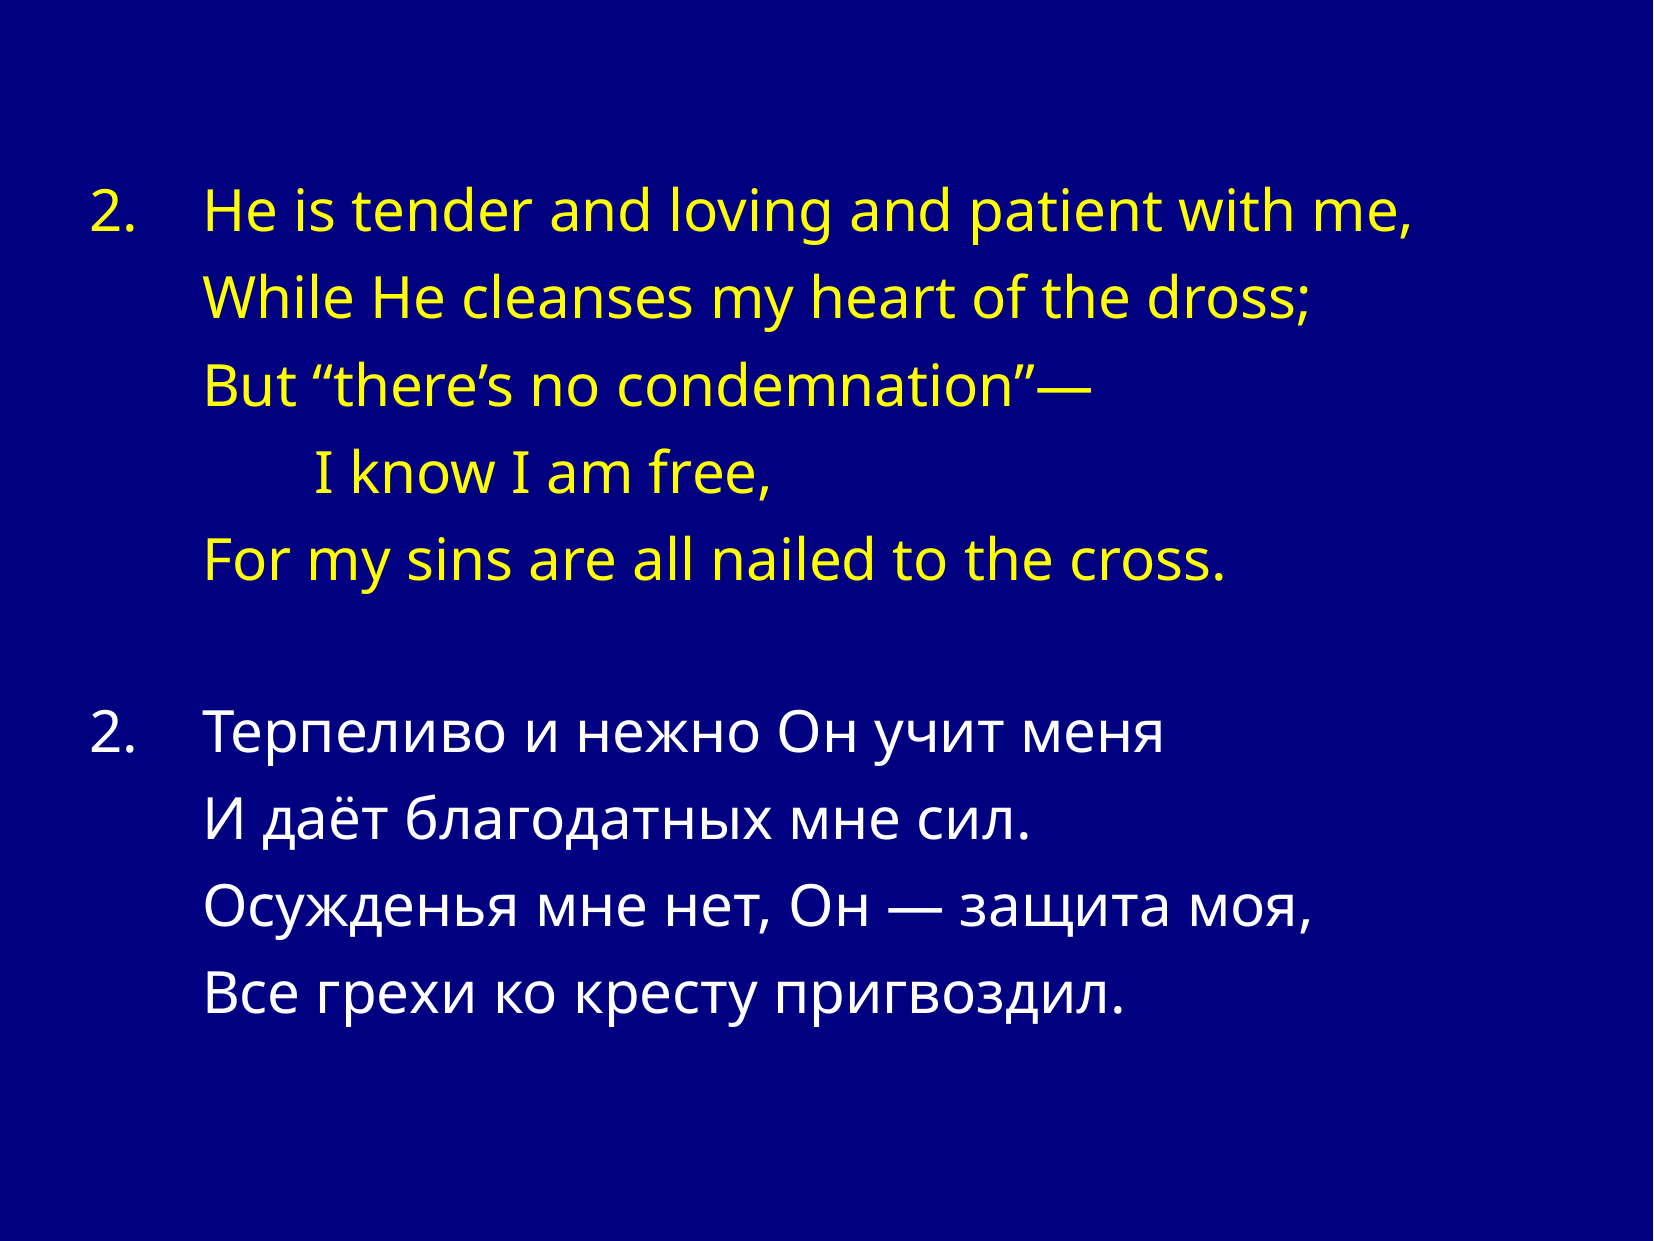

2.	He is tender and loving and patient with me,
	While He cleanses my heart of the dross;
	But “there’s no condemnation”—
		I know I am free,
	For my sins are all nailed to the cross.
2.	Терпеливо и нежно Он учит меня
	И даёт благодатных мне сил.
	Осужденья мне нет, Он — защита моя,
	Все грехи ко кресту пригвоздил.